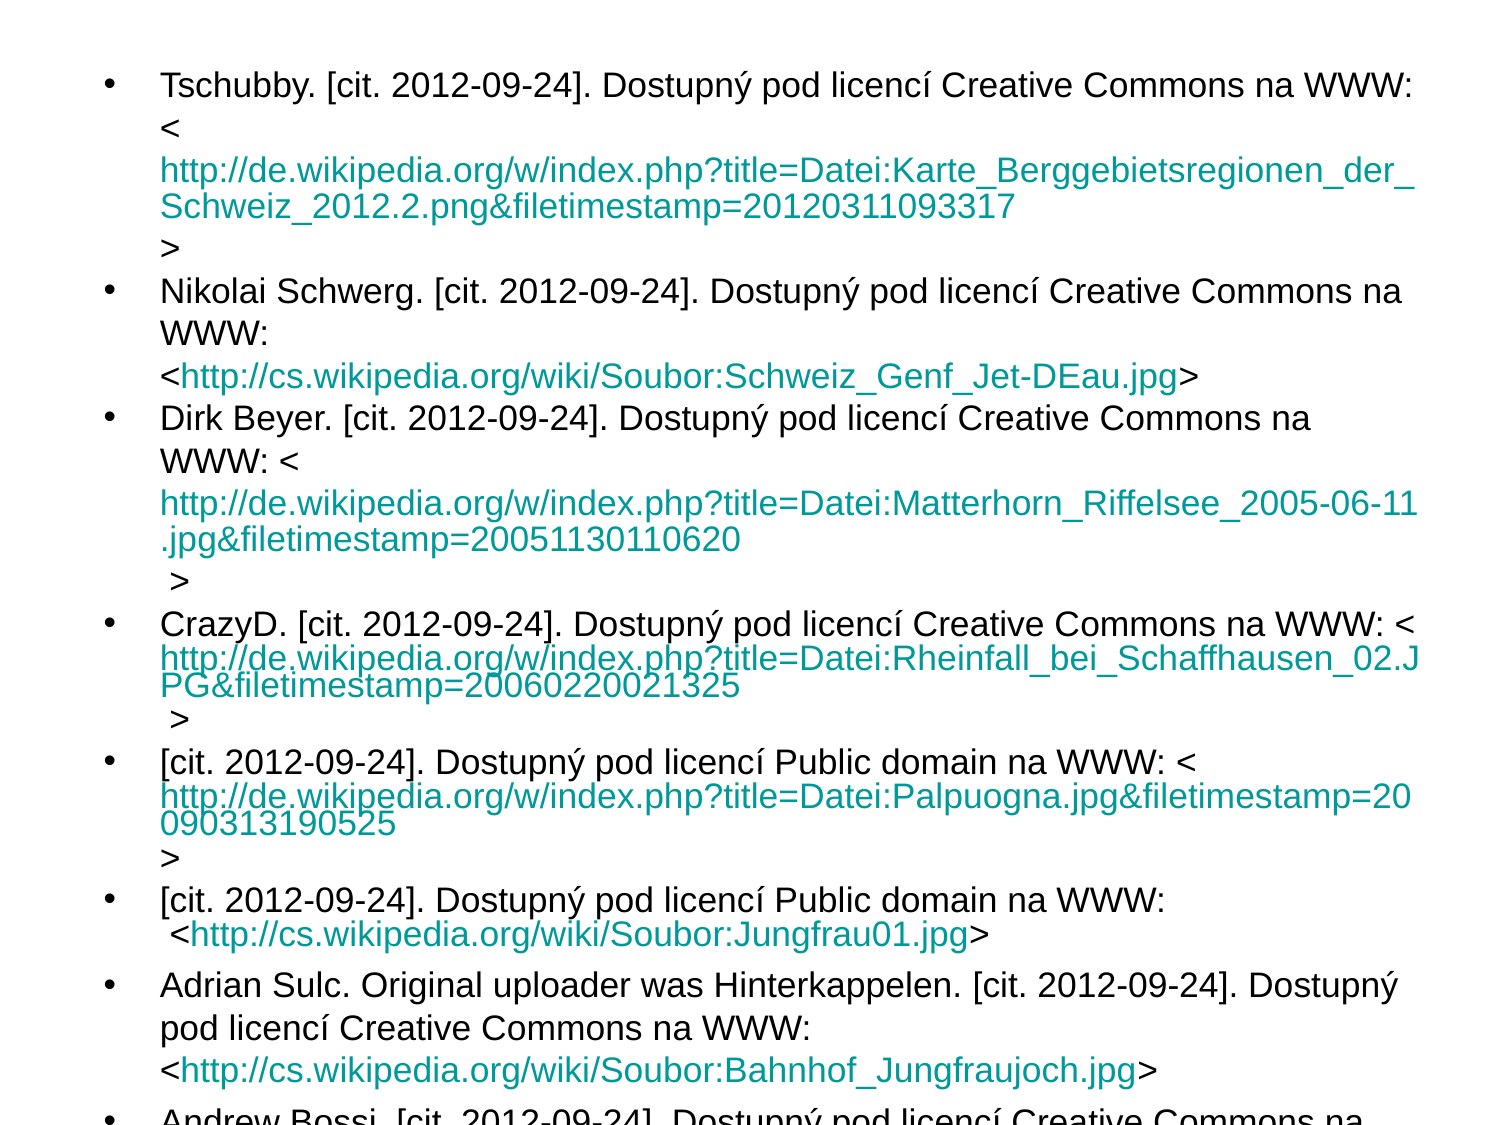

# Tschubby. [cit. 2012-09-24]. Dostupný pod licencí Creative Commons na WWW: <http://de.wikipedia.org/w/index.php?title=Datei:Karte_Berggebietsregionen_der_Schweiz_2012.2.png&filetimestamp=20120311093317>
Nikolai Schwerg. [cit. 2012-09-24]. Dostupný pod licencí Creative Commons na WWW:
<http://cs.wikipedia.org/wiki/Soubor:Schweiz_Genf_Jet-DEau.jpg>
Dirk Beyer. [cit. 2012-09-24]. Dostupný pod licencí Creative Commons na WWW: <http://de.wikipedia.org/w/index.php?title=Datei:Matterhorn_Riffelsee_2005-06-11.jpg&filetimestamp=20051130110620 >
CrazyD. [cit. 2012-09-24]. Dostupný pod licencí Creative Commons na WWW: <http://de.wikipedia.org/w/index.php?title=Datei:Rheinfall_bei_Schaffhausen_02.JPG&filetimestamp=20060220021325 >
[cit. 2012-09-24]. Dostupný pod licencí Public domain na WWW: <http://de.wikipedia.org/w/index.php?title=Datei:Palpuogna.jpg&filetimestamp=20090313190525>
[cit. 2012-09-24]. Dostupný pod licencí Public domain na WWW:
 <http://cs.wikipedia.org/wiki/Soubor:Jungfrau01.jpg>
Adrian Sulc. Original uploader was Hinterkappelen. [cit. 2012-09-24]. Dostupný pod licencí Creative Commons na WWW:
<http://cs.wikipedia.org/wiki/Soubor:Bahnhof_Jungfraujoch.jpg>
Andrew Bossi. [cit. 2012-09-24]. Dostupný pod licencí Creative Commons na WWW:
<http://cs.wikipedia.org/wiki/Soubor:5129_-_Jungfraujoch_Station.JPG>